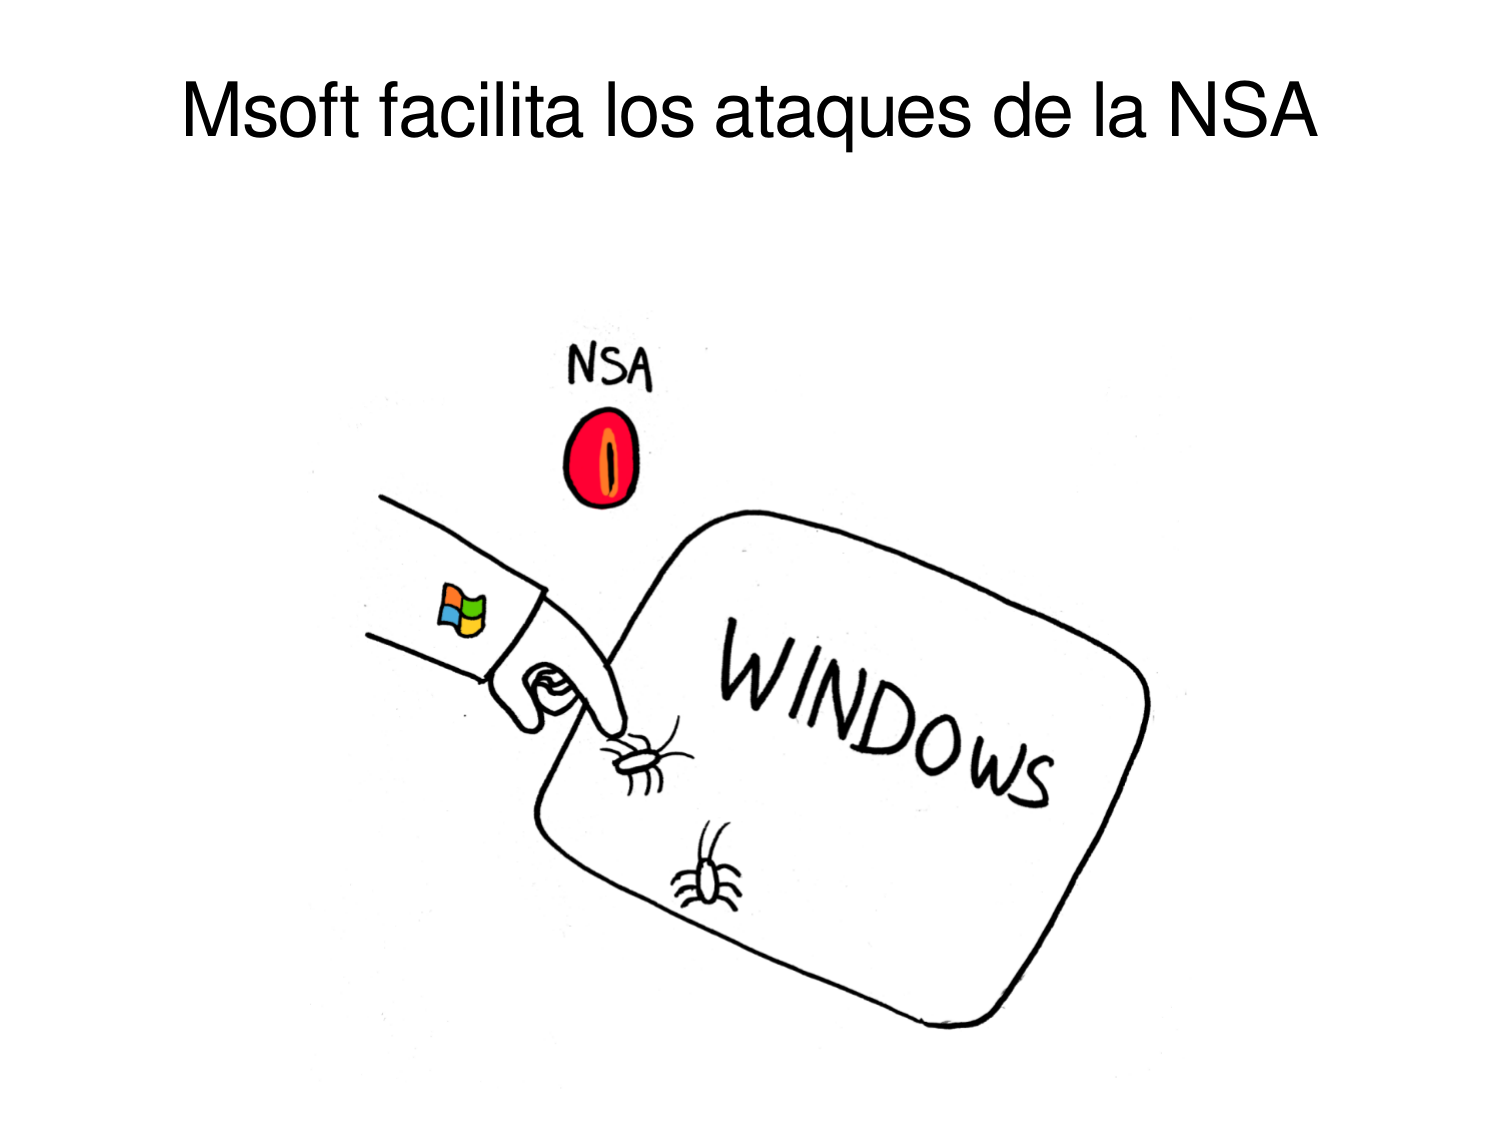

Msoft facilita los ataques de la NSA